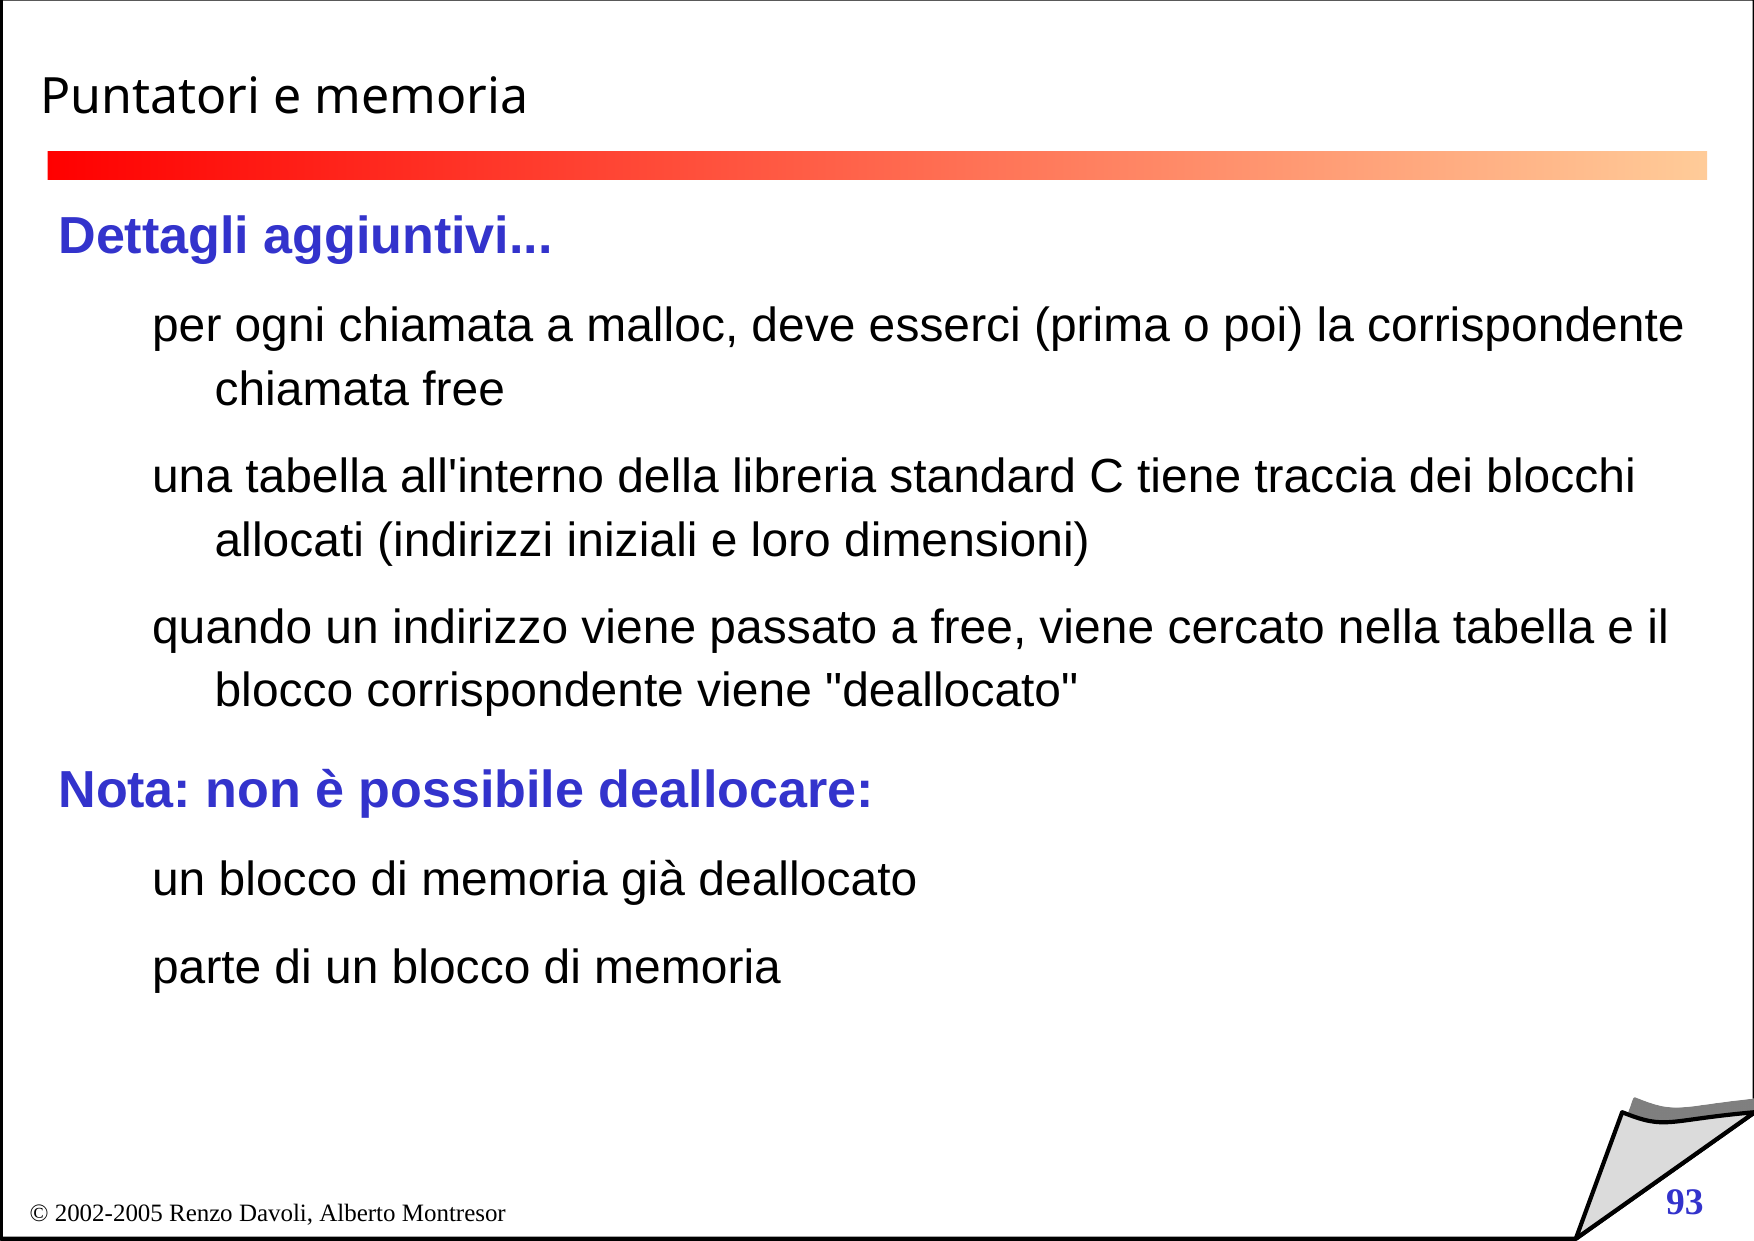

# Puntatori e memoria
Dettagli aggiuntivi...
per ogni chiamata a malloc, deve esserci (prima o poi) la corrispondente chiamata free
una tabella all'interno della libreria standard C tiene traccia dei blocchi allocati (indirizzi iniziali e loro dimensioni)
quando un indirizzo viene passato a free, viene cercato nella tabella e il blocco corrispondente viene "deallocato"
Nota: non è possibile deallocare:
un blocco di memoria già deallocato
parte di un blocco di memoria